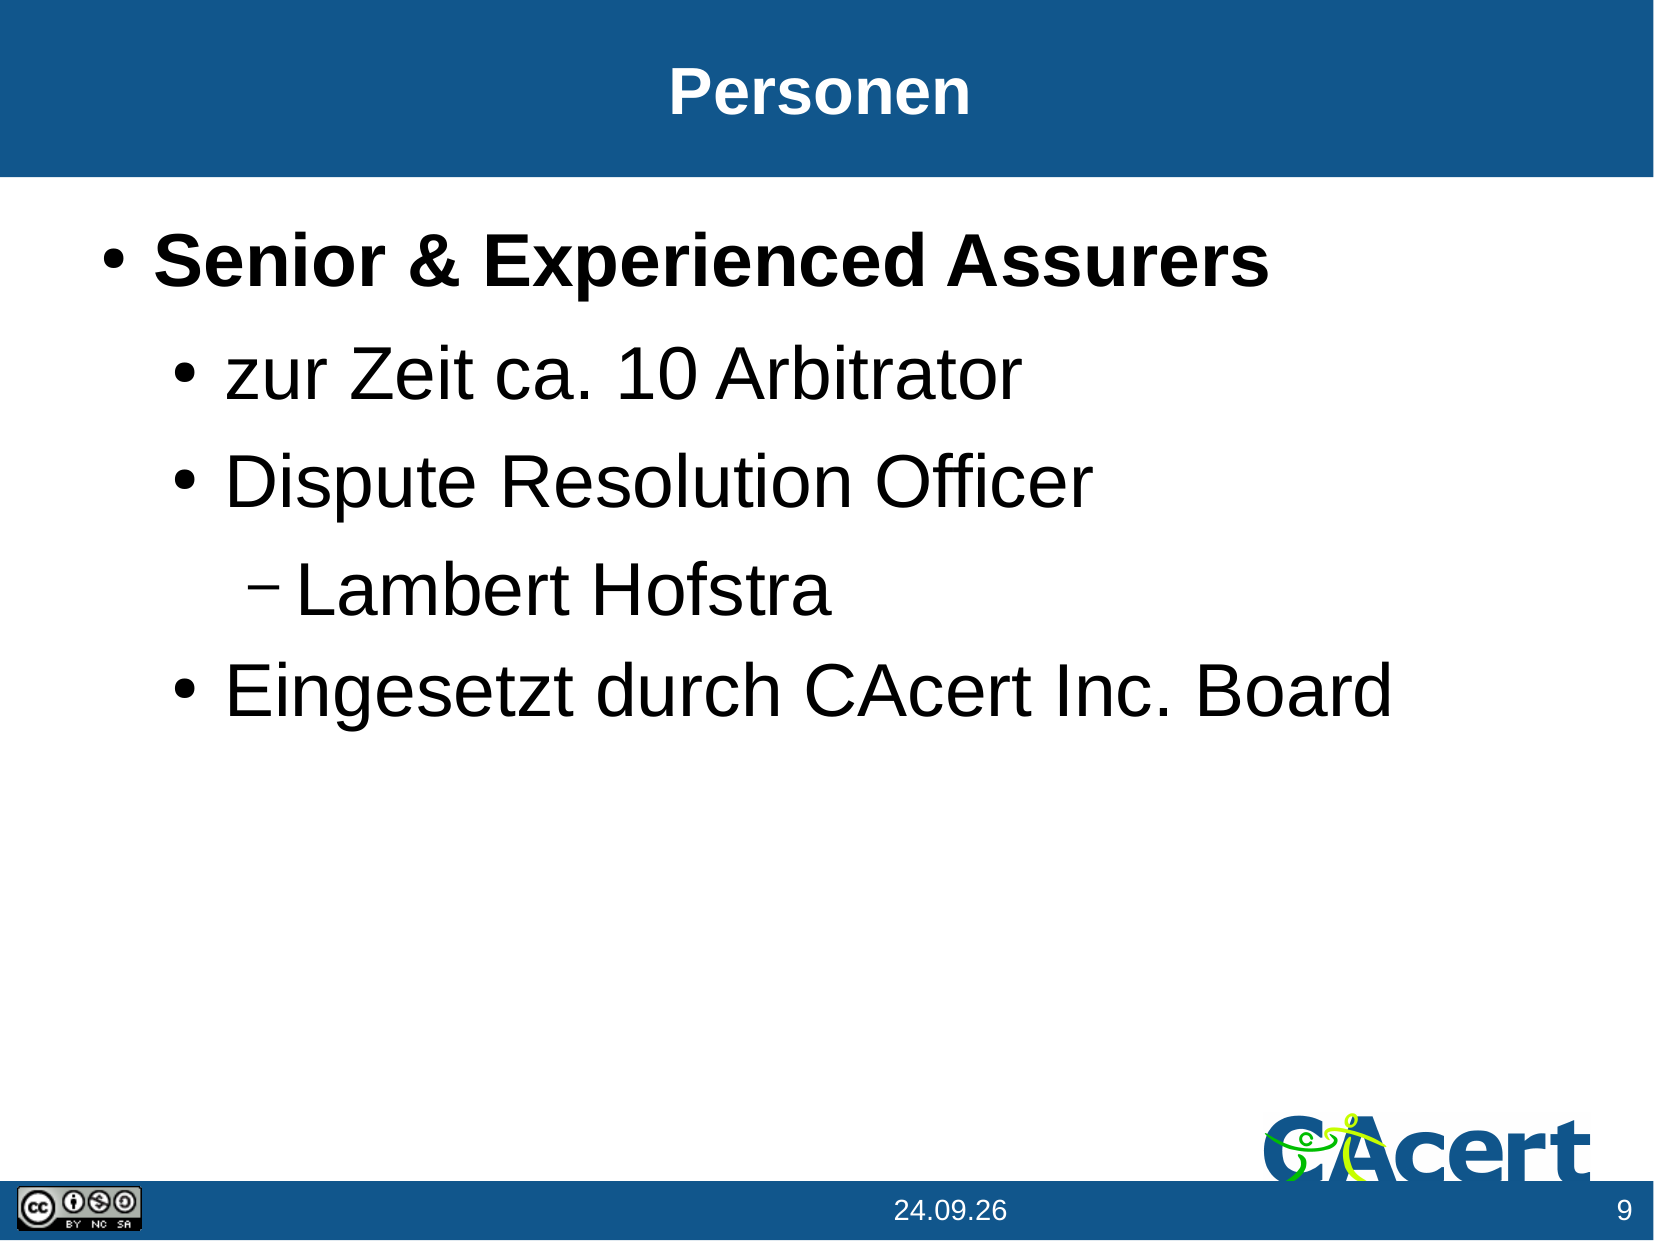

# Personen
Senior & Experienced Assurers
zur Zeit ca. 10 Arbitrator
Dispute Resolution Officer
Lambert Hofstra
Eingesetzt durch CAcert Inc. Board